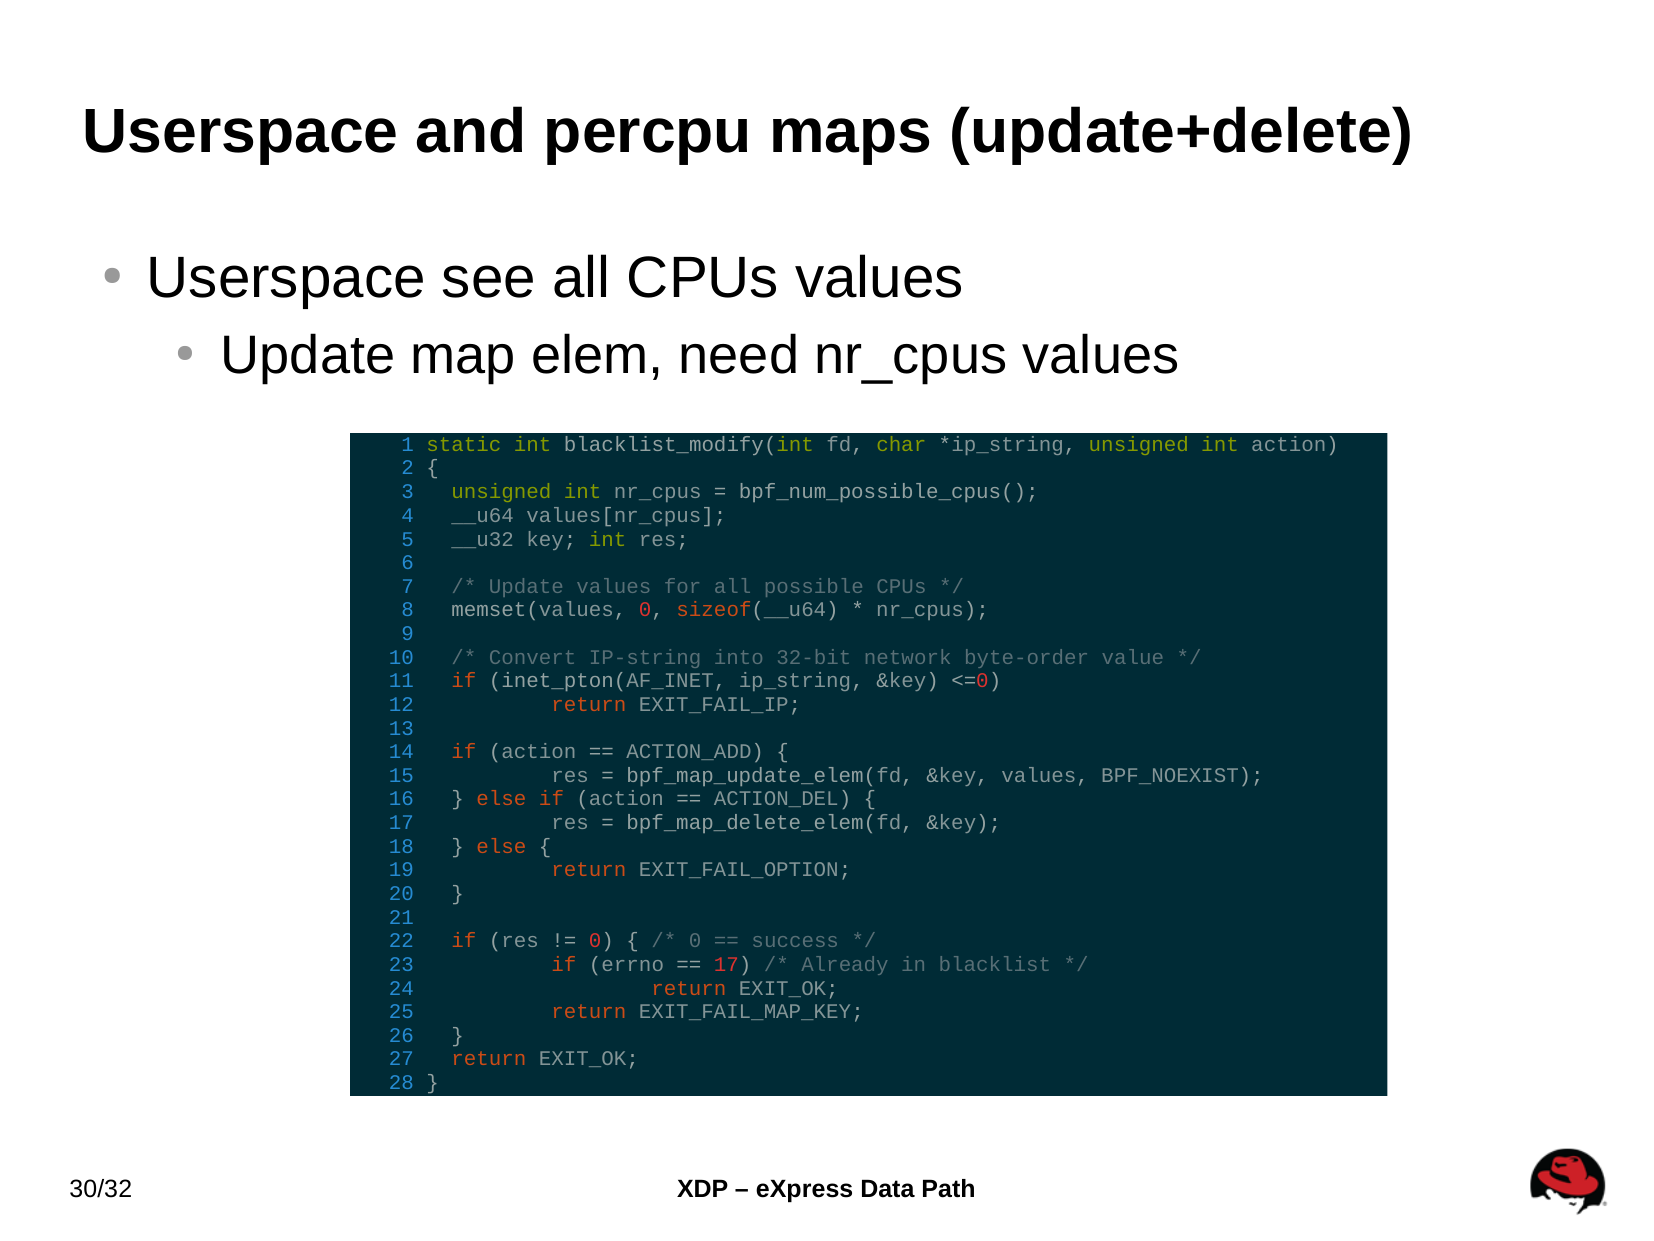

# Userspace and percpu maps (update+delete)
Userspace see all CPUs values
Update map elem, need nr_cpus values